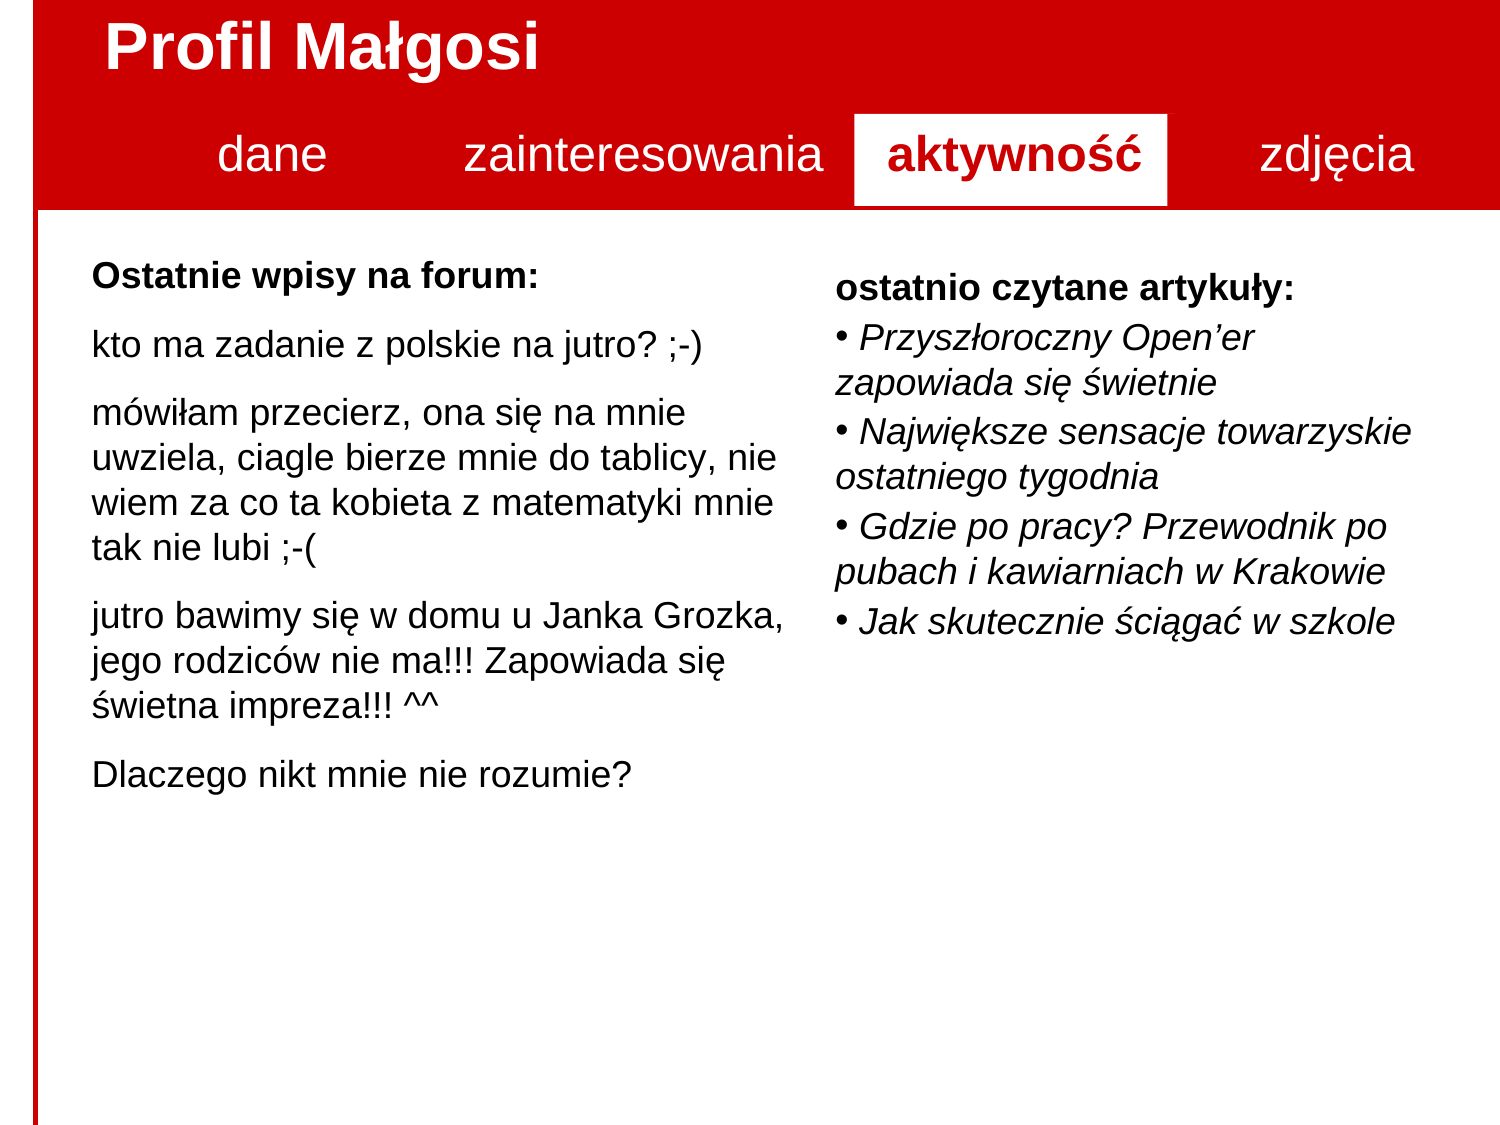

Profil Michała
	Profil Małgosi
dane
zdjęcia
zainteresowania
aktywność
Ostatnie wpisy na forum:
kto ma zadanie z polskie na jutro? ;-)
mówiłam przecierz, ona się na mnie uwziela, ciagle bierze mnie do tablicy, nie wiem za co ta kobieta z matematyki mnie tak nie lubi ;-(
jutro bawimy się w domu u Janka Grozka, jego rodziców nie ma!!! Zapowiada się świetna impreza!!! ^^
Dlaczego nikt mnie nie rozumie?
ostatnio czytane artykuły:
 Przyszłoroczny Open’er zapowiada się świetnie
 Największe sensacje towarzyskie ostatniego tygodnia
 Gdzie po pracy? Przewodnik po pubach i kawiarniach w Krakowie
 Jak skutecznie ściągać w szkole